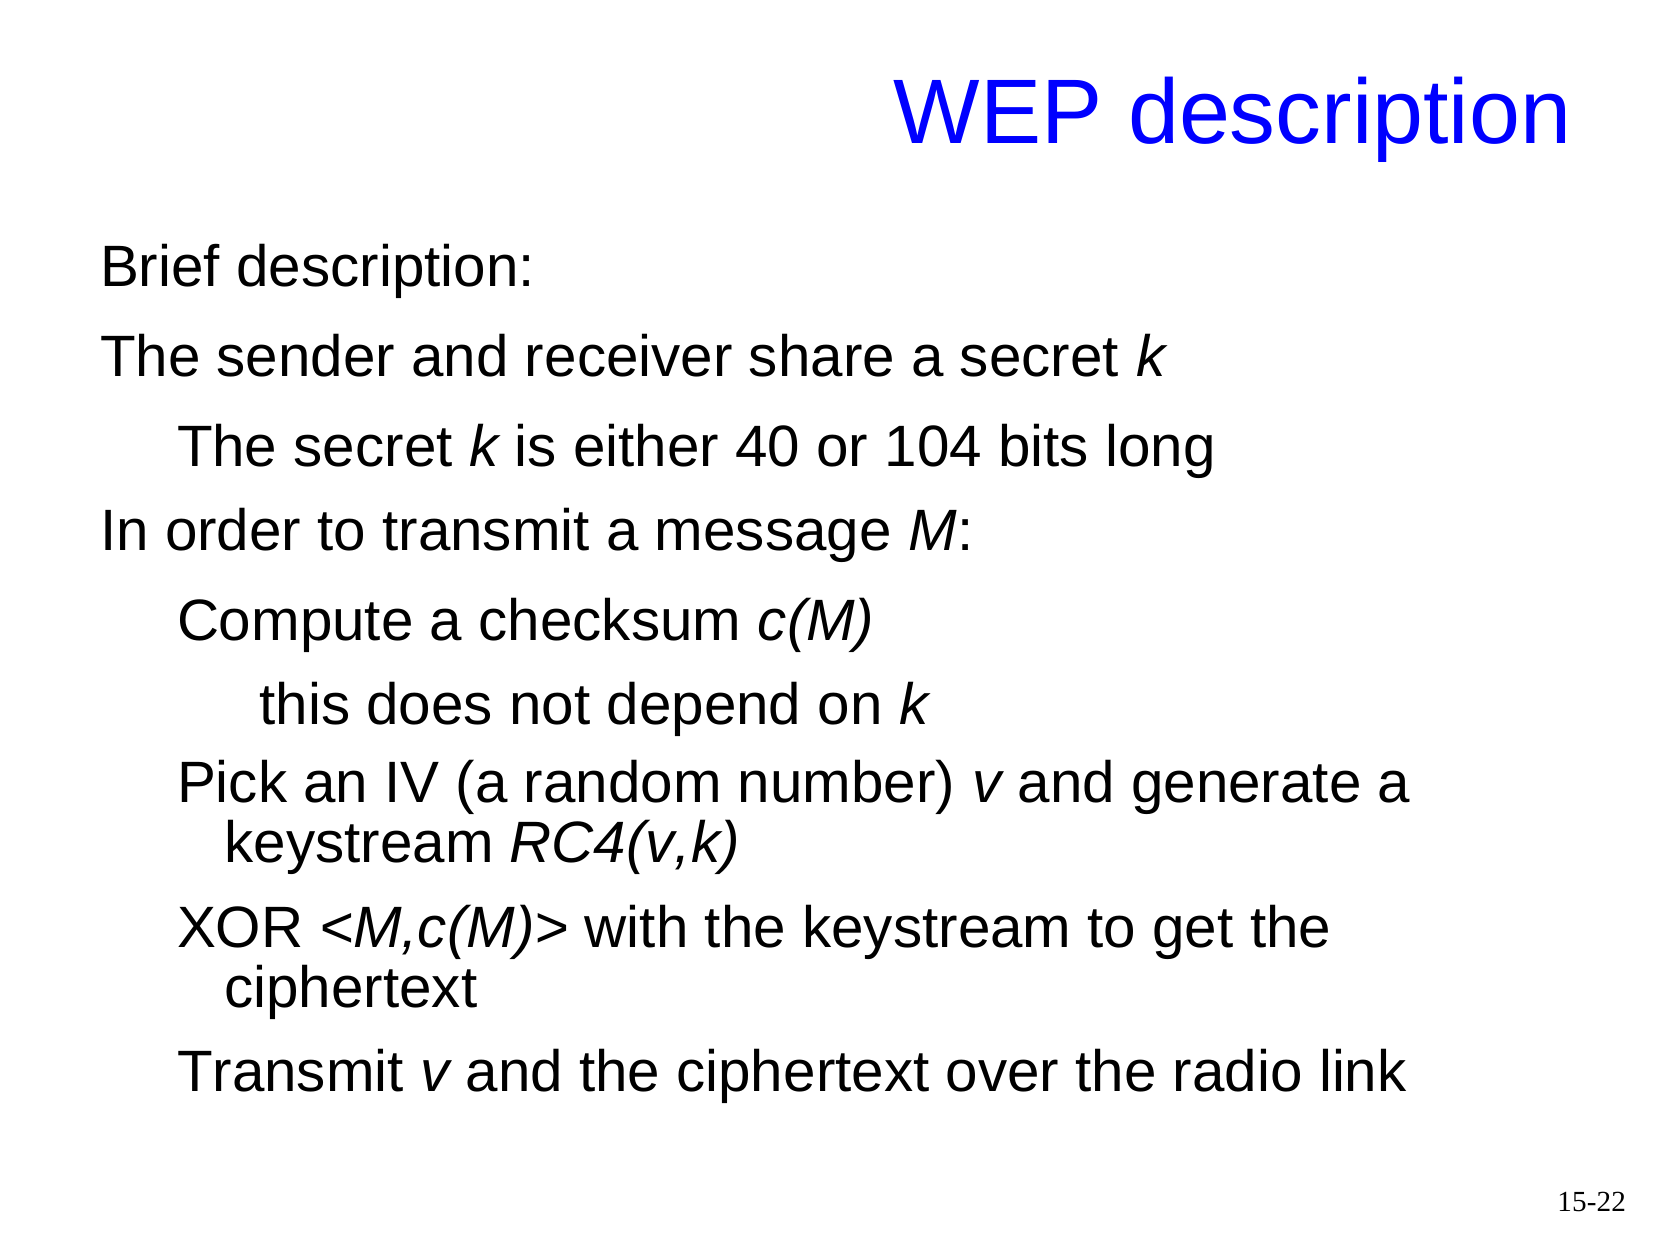

# WEP description
Brief description:
The sender and receiver share a secret k
The secret k is either 40 or 104 bits long
In order to transmit a message M:
Compute a checksum c(M)
this does not depend on k
Pick an IV (a random number) v and generate a keystream RC4(v,k)
XOR <M,c(M)> with the keystream to get the ciphertext
Transmit v and the ciphertext over the radio link